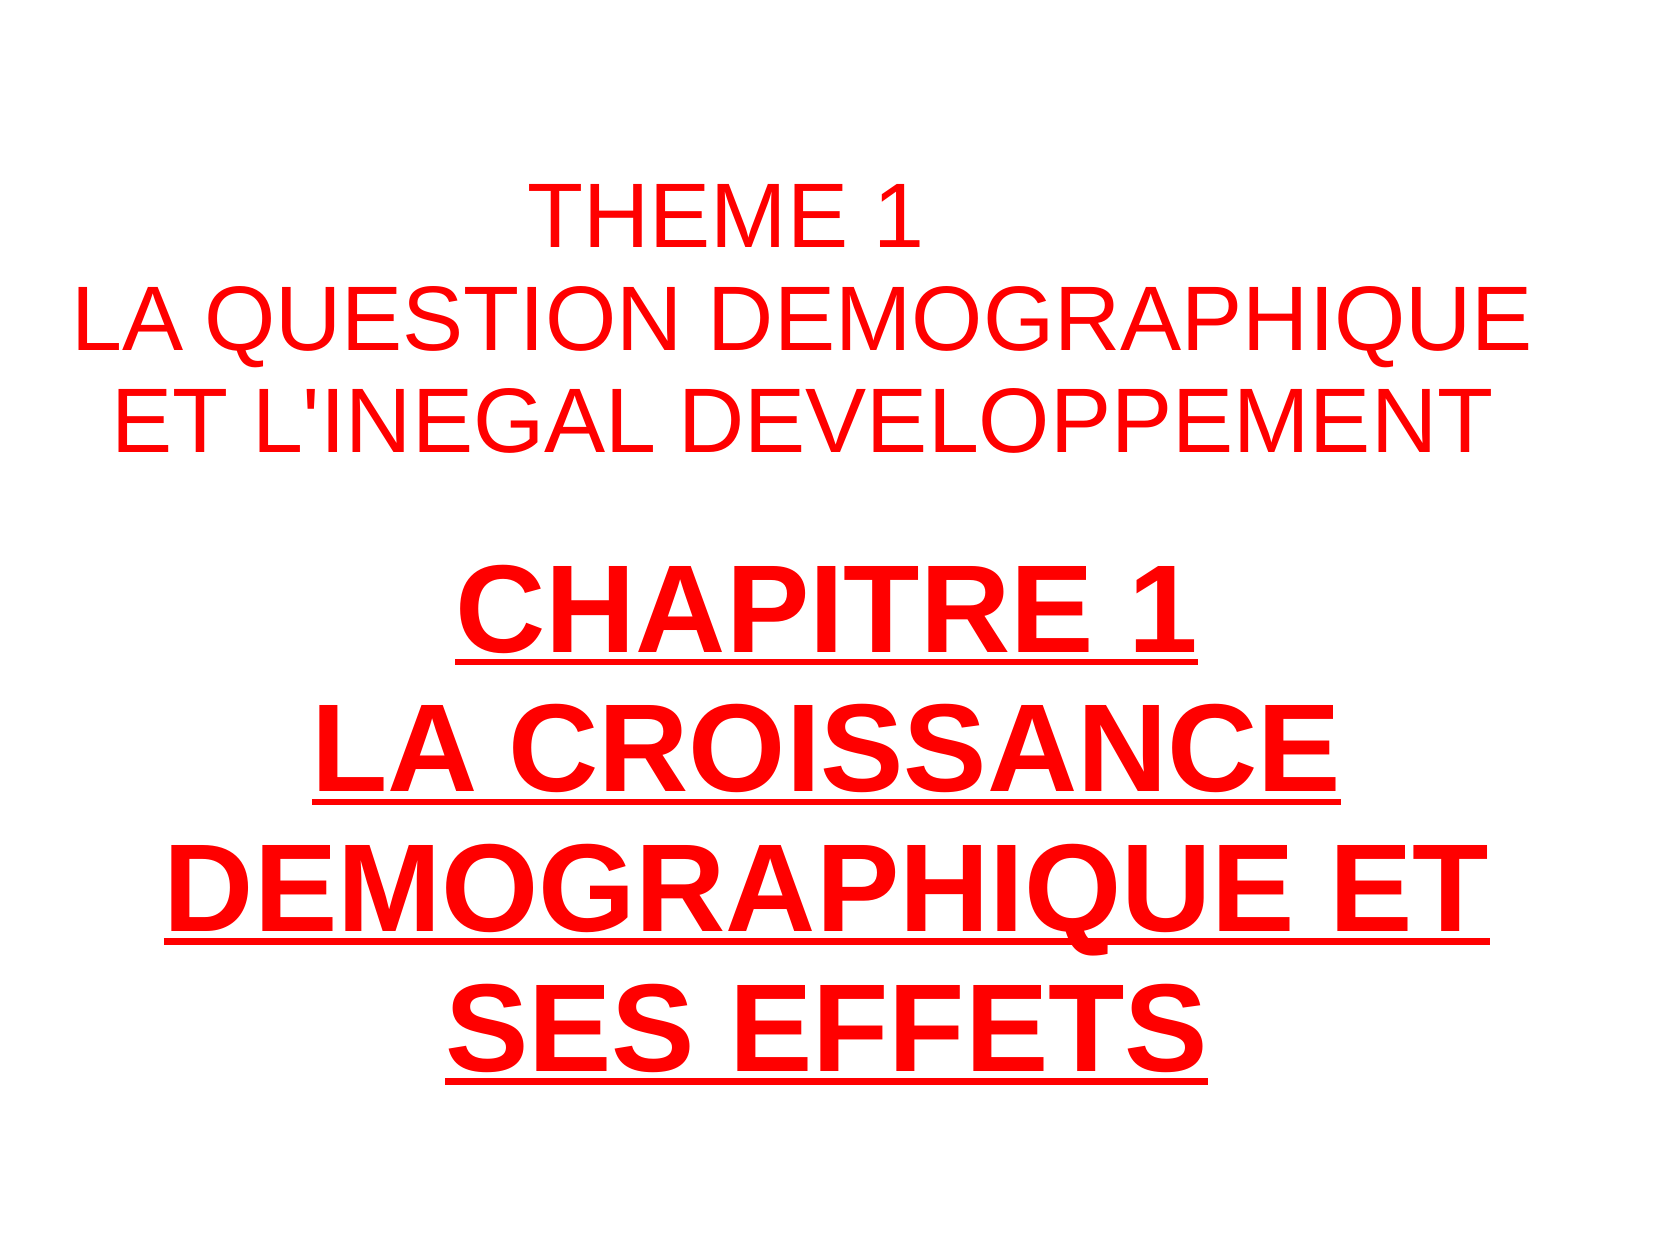

# THEME 1 LA QUESTION DEMOGRAPHIQUE ET L'INEGAL DEVELOPPEMENT
CHAPITRE 1
LA CROISSANCE DEMOGRAPHIQUE ET SES EFFETS